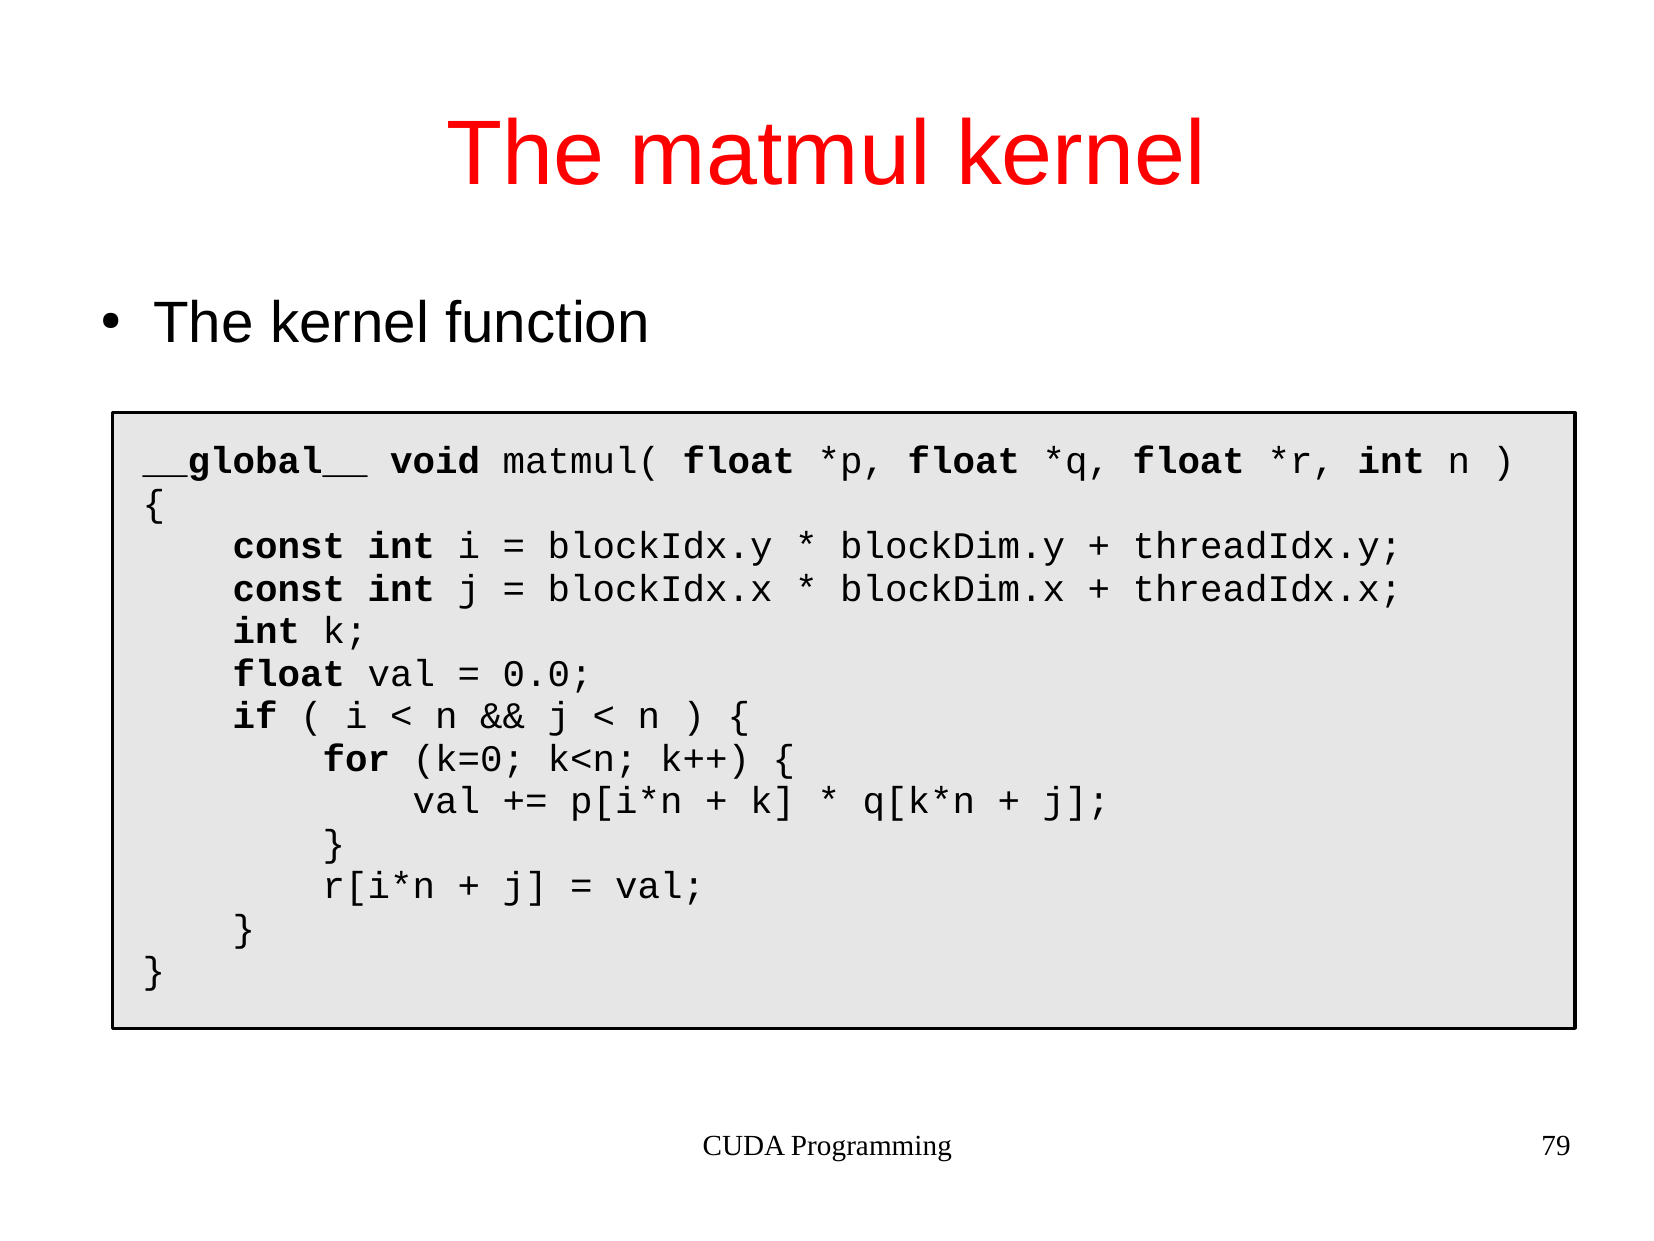

# The matmul kernel
The kernel function
__global__ void matmul( float *p, float *q, float *r, int n )
{
 const int i = blockIdx.y * blockDim.y + threadIdx.y;
 const int j = blockIdx.x * blockDim.x + threadIdx.x;
 int k;
 float val = 0.0;
 if ( i < n && j < n ) {
 for (k=0; k<n; k++) {
 val += p[i*n + k] * q[k*n + j];
 }
 r[i*n + j] = val;
 }
}
CUDA Programming
79